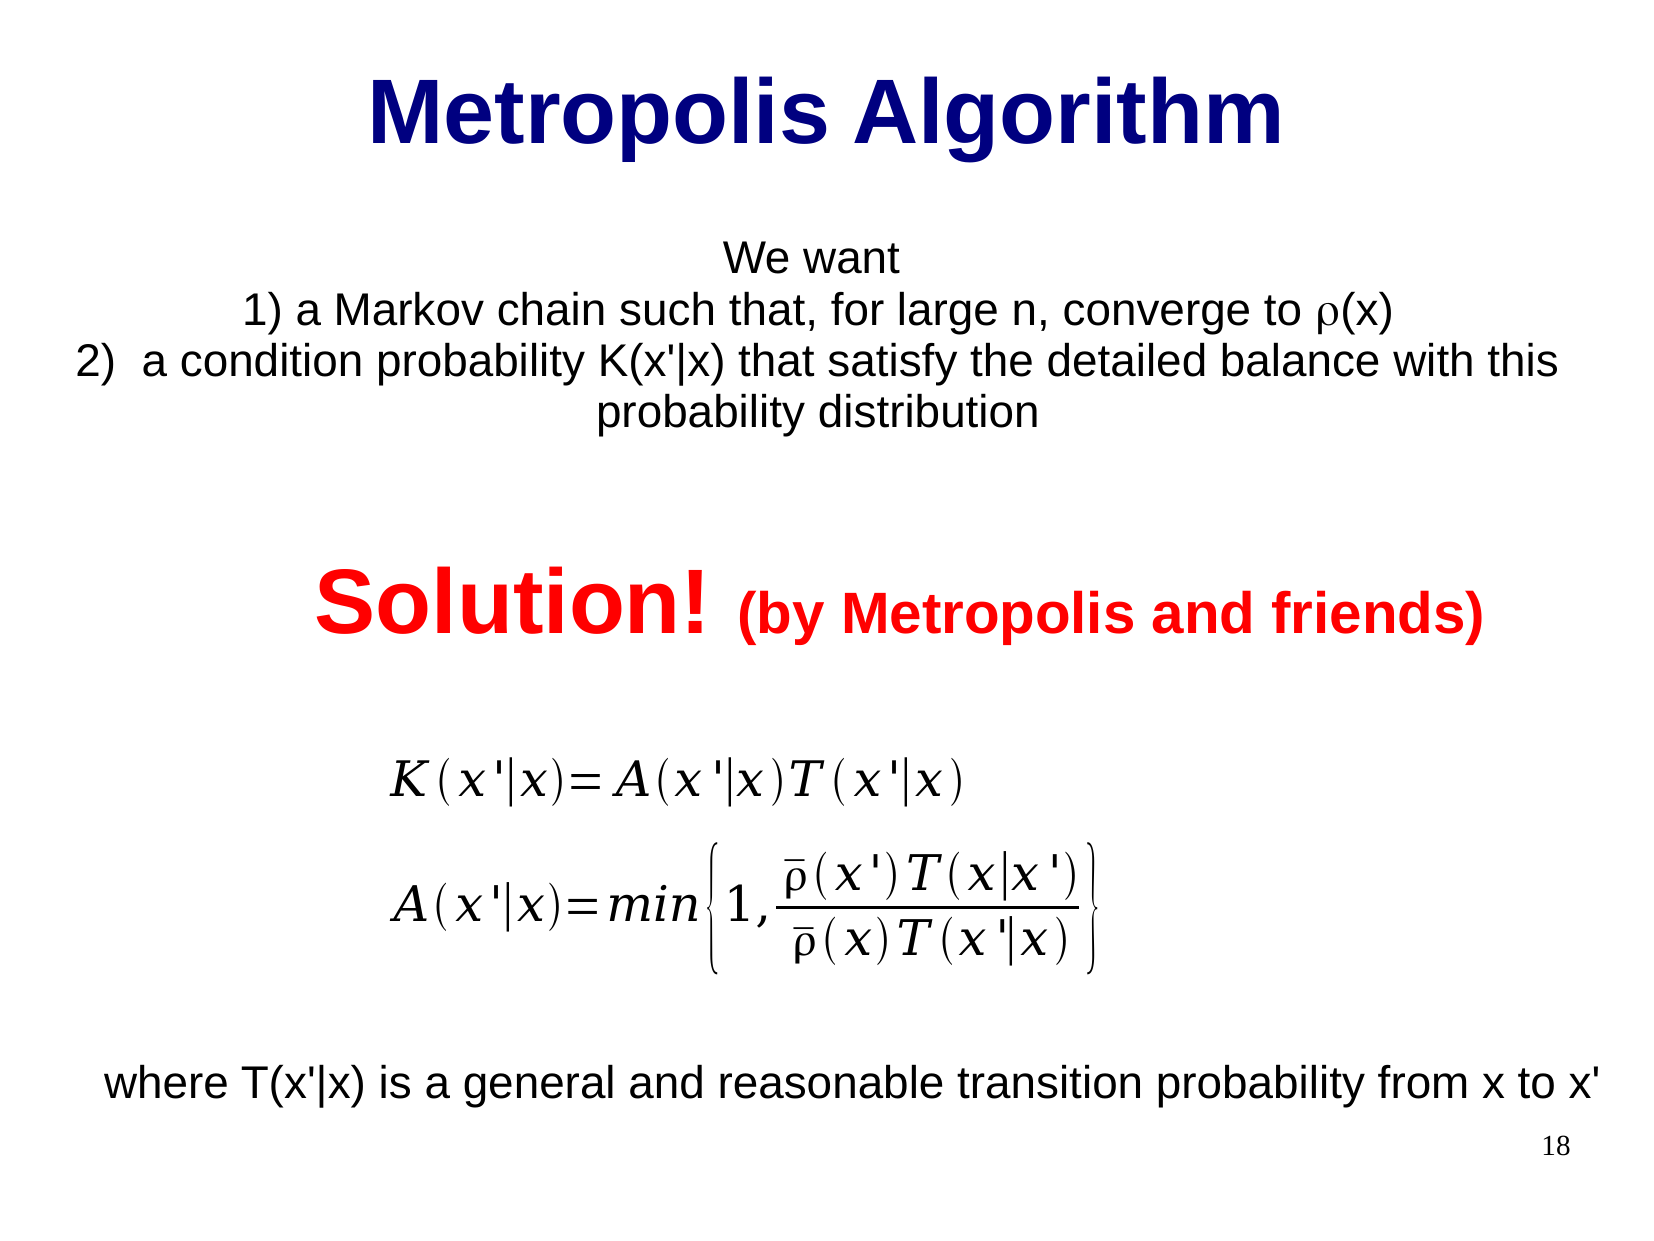

# Metropolis Algorithm
We want
1) a Markov chain such that, for large n, converge to r(x)
2) a condition probability K(x'|x) that satisfy the detailed balance with this
probability distribution
Solution! (by Metropolis and friends)
where T(x'|x) is a general and reasonable transition probability from x to x'
18